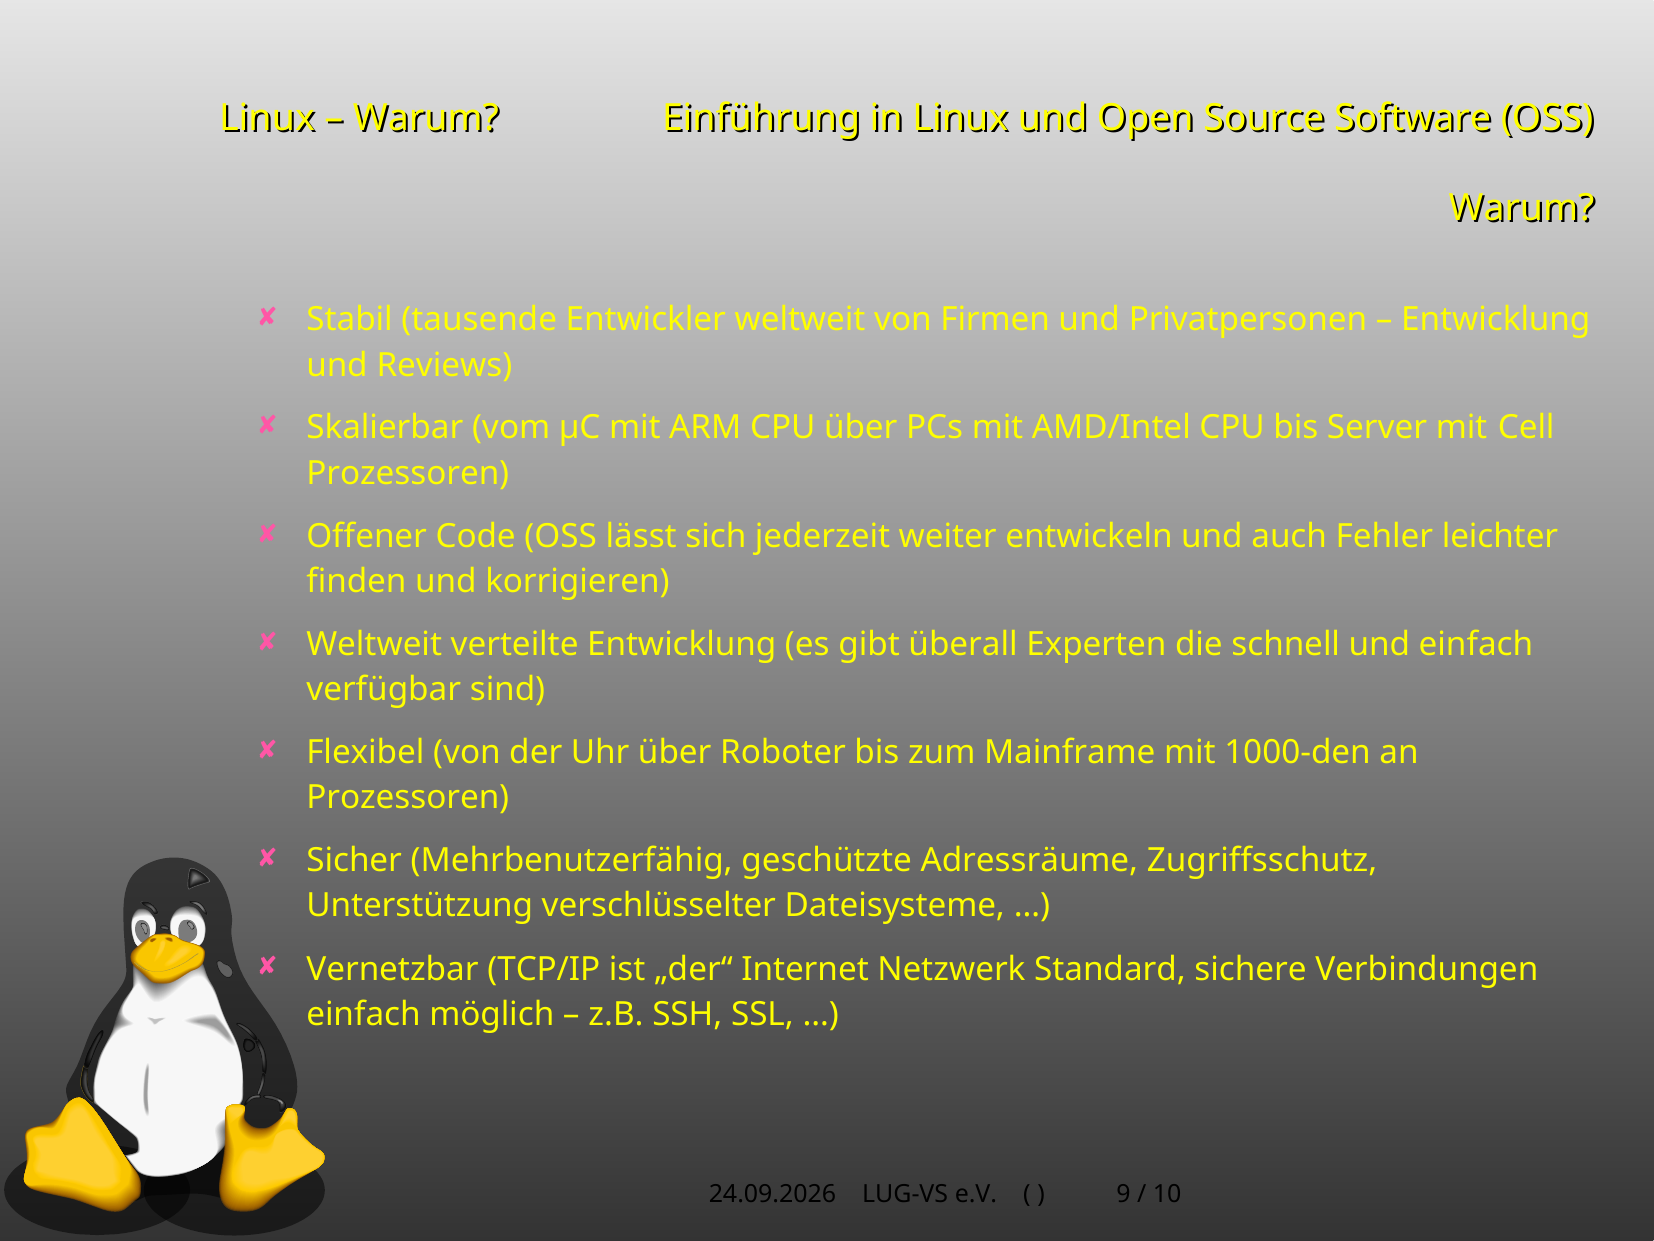

# Linux – Warum? 			Einführung in Linux und Open Source Software (OSS) Warum?
Stabil (tausende Entwickler weltweit von Firmen und Privatpersonen – Entwicklung und Reviews)
Skalierbar (vom µC mit ARM CPU über PCs mit AMD/Intel CPU bis Server mit Cell Prozessoren)
Offener Code (OSS lässt sich jederzeit weiter entwickeln und auch Fehler leichter finden und korrigieren)
Weltweit verteilte Entwicklung (es gibt überall Experten die schnell und einfach verfügbar sind)
Flexibel (von der Uhr über Roboter bis zum Mainframe mit 1000-den an Prozessoren)
Sicher (Mehrbenutzerfähig, geschützte Adressräume, Zugriffsschutz, Unterstützung verschlüsselter Dateisysteme, …)
Vernetzbar (TCP/IP ist „der“ Internet Netzwerk Standard, sichere Verbindungen einfach möglich – z.B. SSH, SSL, …)